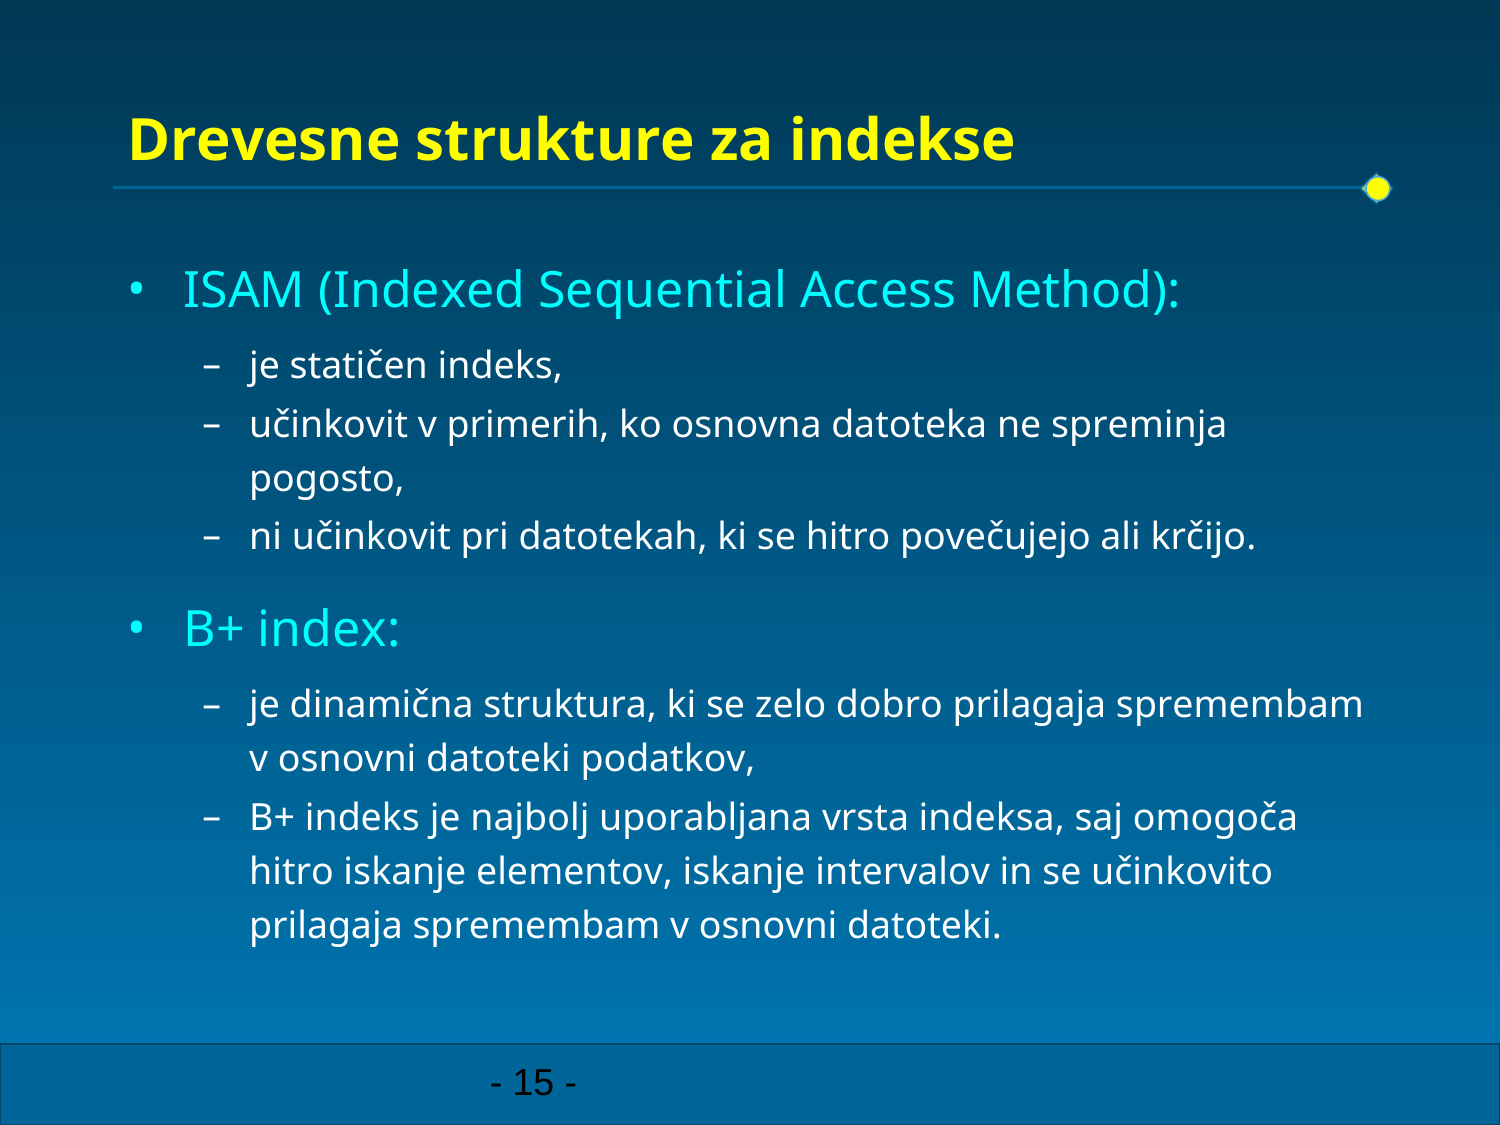

# Drevesne strukture za indekse
ISAM (Indexed Sequential Access Method):
je statičen indeks,
učinkovit v primerih, ko osnovna datoteka ne spreminja pogosto,
ni učinkovit pri datotekah, ki se hitro povečujejo ali krčijo.
B+ index:
je dinamična struktura, ki se zelo dobro prilagaja spremembam v osnovni datoteki podatkov,
B+ indeks je najbolj uporabljana vrsta indeksa, saj omogoča hitro iskanje elementov, iskanje intervalov in se učinkovito prilagaja spremembam v osnovni datoteki.